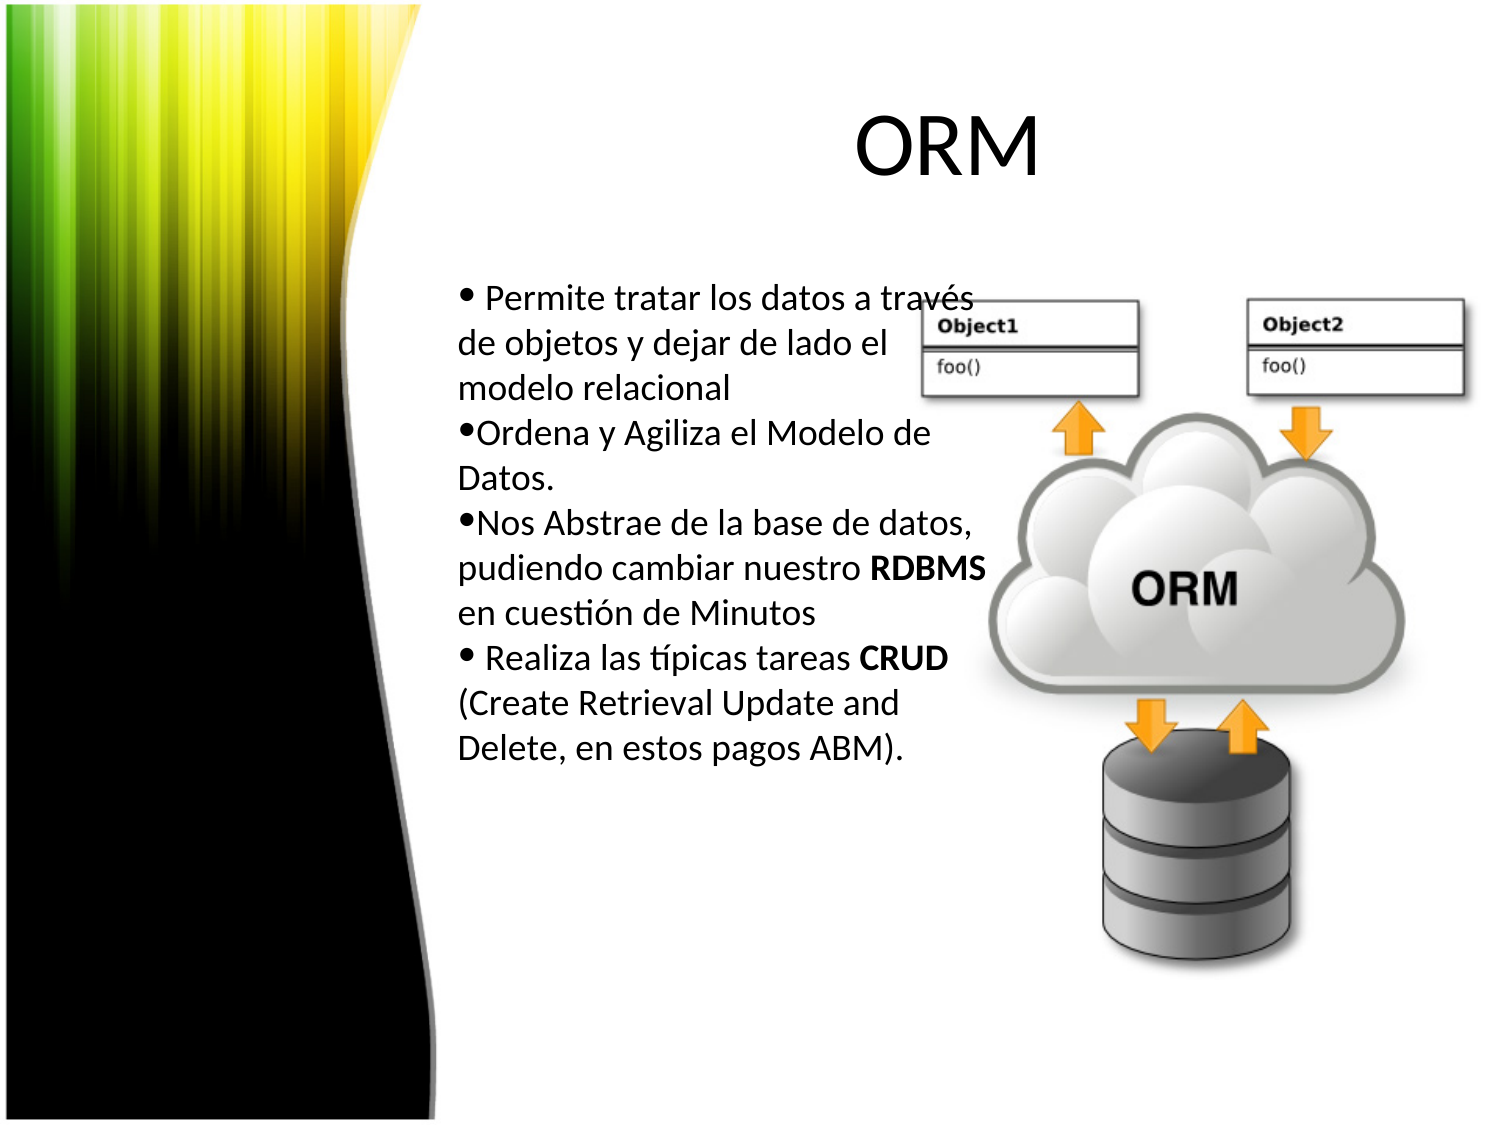

# ORM
 Permite tratar los datos a través de objetos y dejar de lado el modelo relacional
Ordena y Agiliza el Modelo de Datos.
Nos Abstrae de la base de datos, pudiendo cambiar nuestro RDBMS en cuestión de Minutos
 Realiza las típicas tareas CRUD (Create Retrieval Update and Delete, en estos pagos ABM).